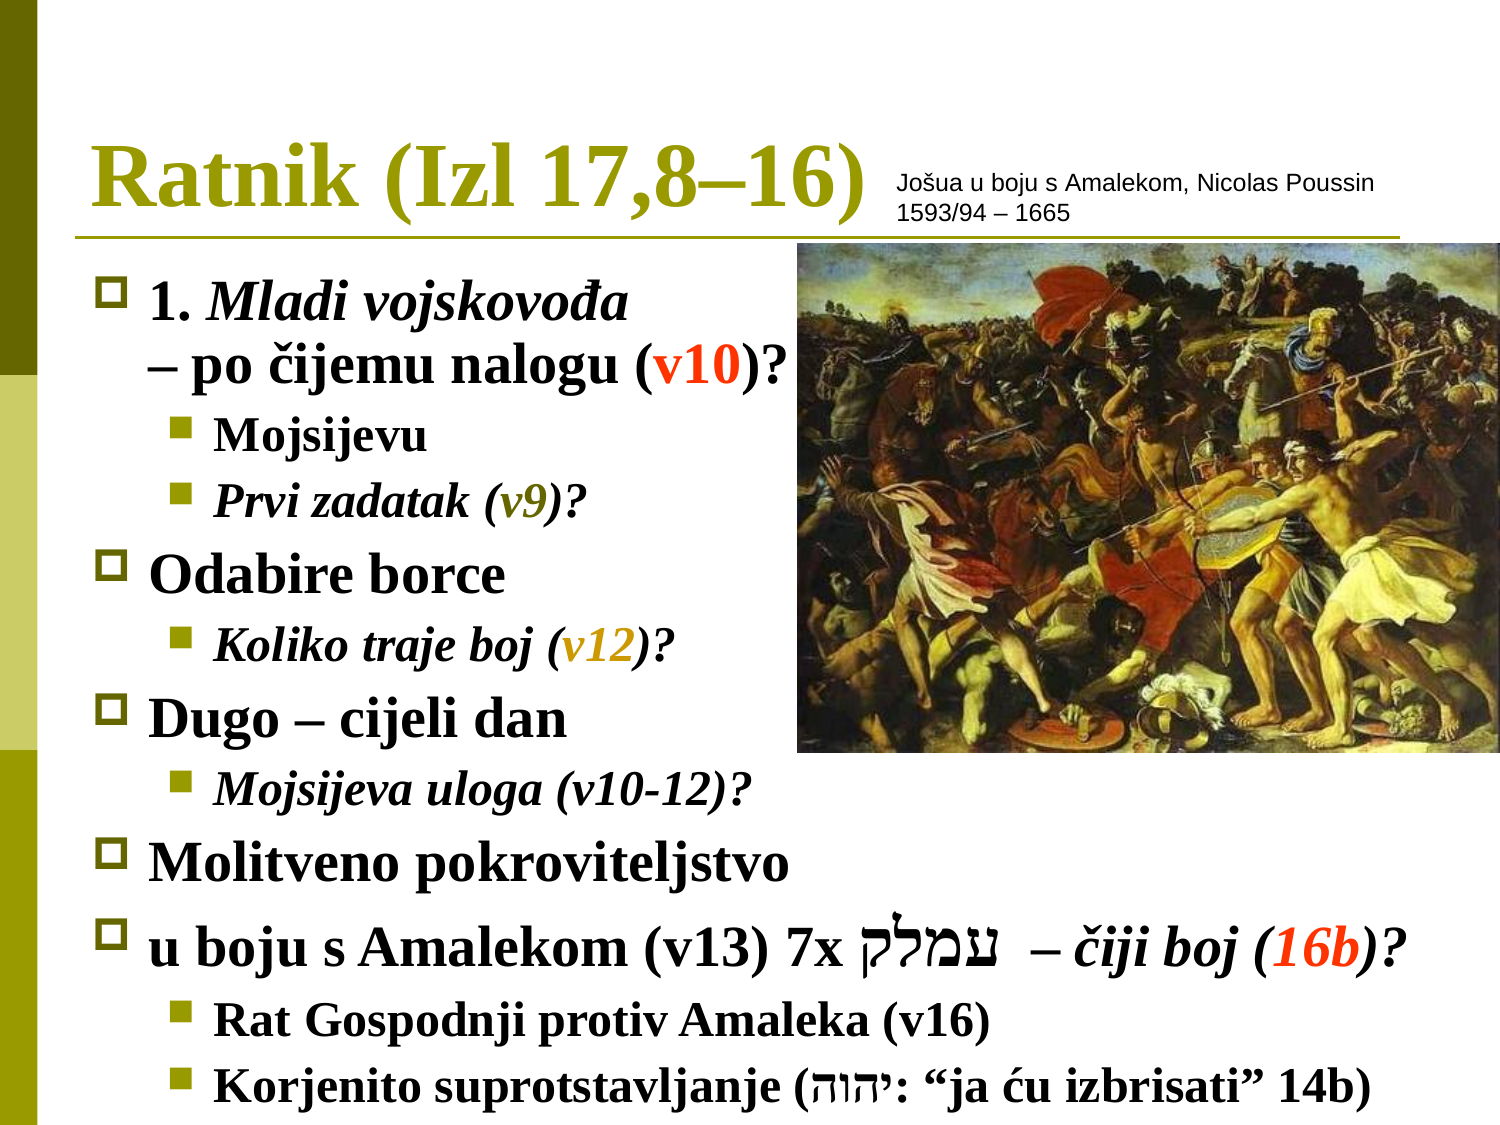

# Ratnik (Izl 17,8–16)
Jošua u boju s Amalekom, Nicolas Poussin
1593/94 – 1665
1. Mladi vojskovođa
– po čijemu nalogu (v10)?
Mojsijevu
Prvi zadatak (v9)?
Odabire borce
Koliko traje boj (v12)?
Dugo – cijeli dan
Mojsijeva uloga (v10-12)?
Molitveno pokroviteljstvo
u boju s Amalekom (v13) 7x עמלק – čiji boj (16b)?
Rat Gospodnji protiv Amaleka (v16)
Korjenito suprotstavljanje (יהוה: “ja ću izbrisati” 14b)